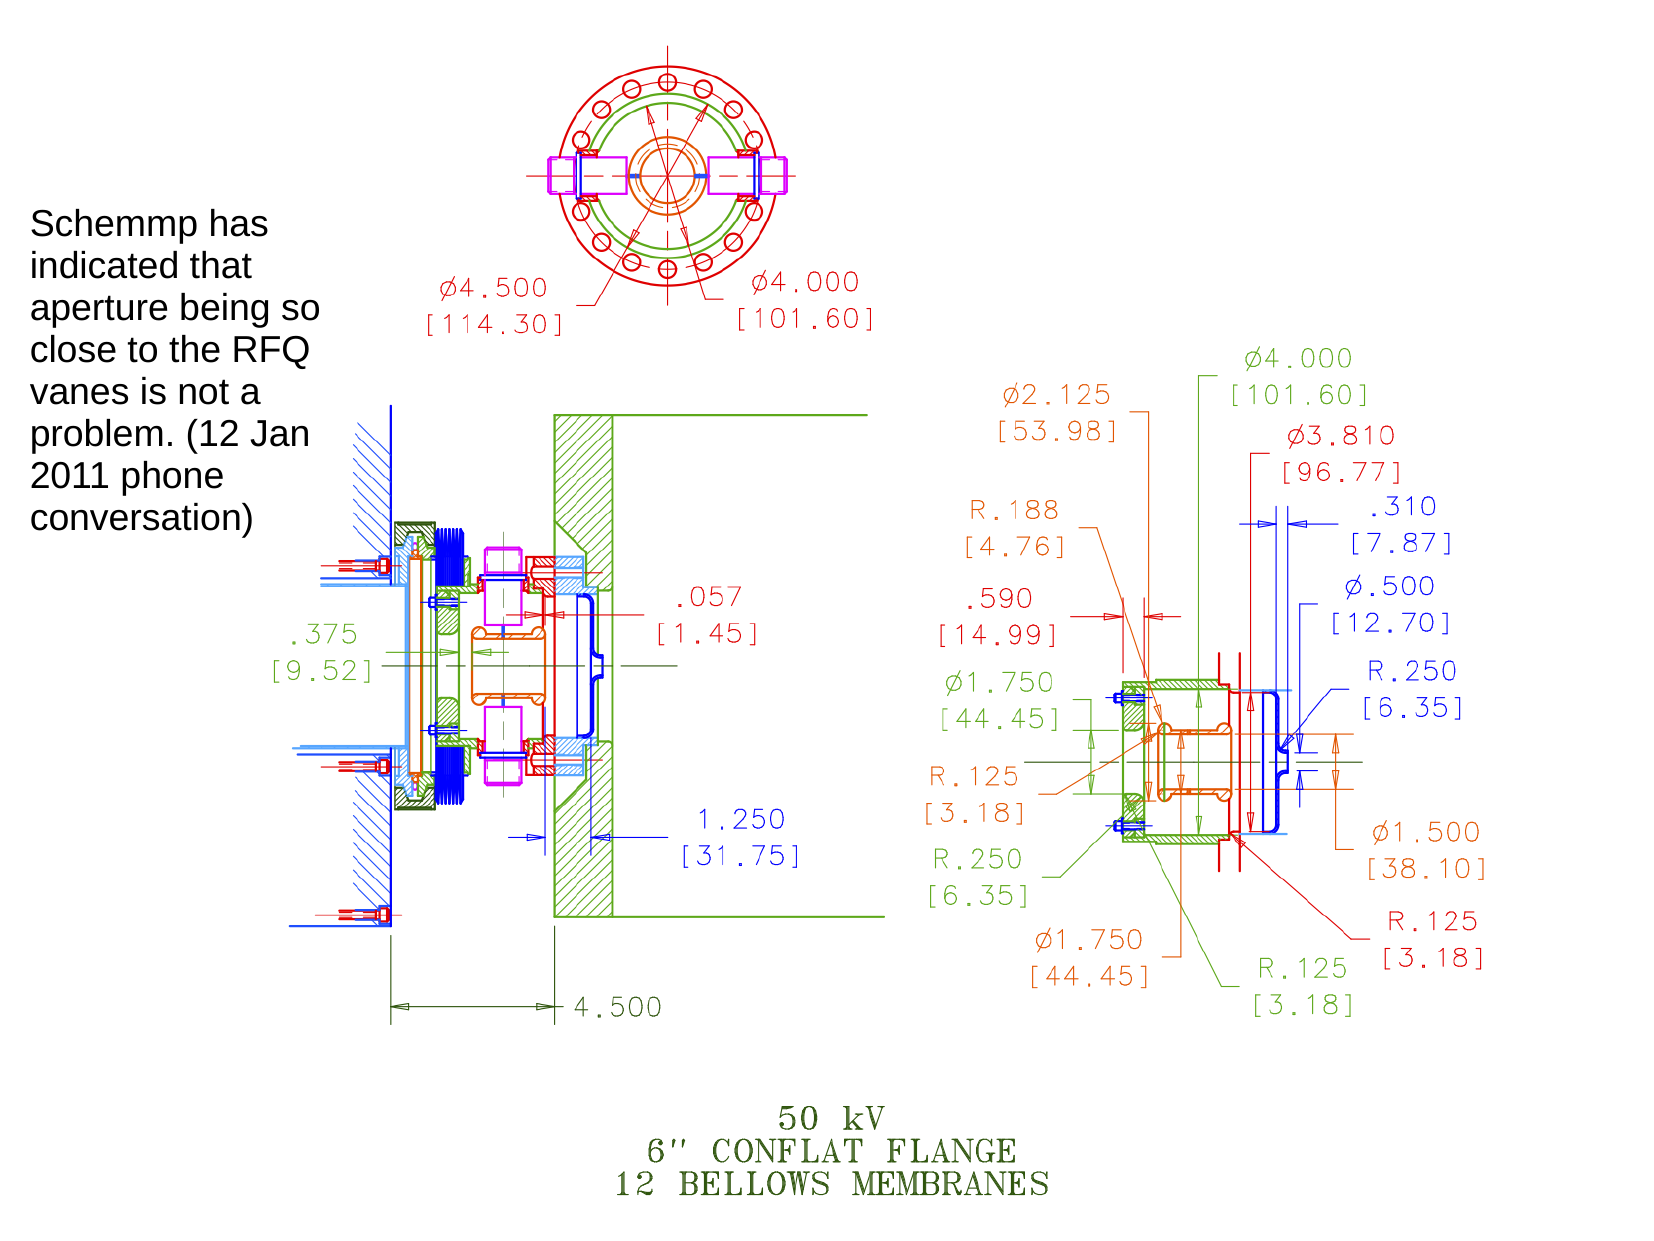

#
Schemmp has indicated that aperture being so close to the RFQ vanes is not a problem. (12 Jan 2011 phone conversation)